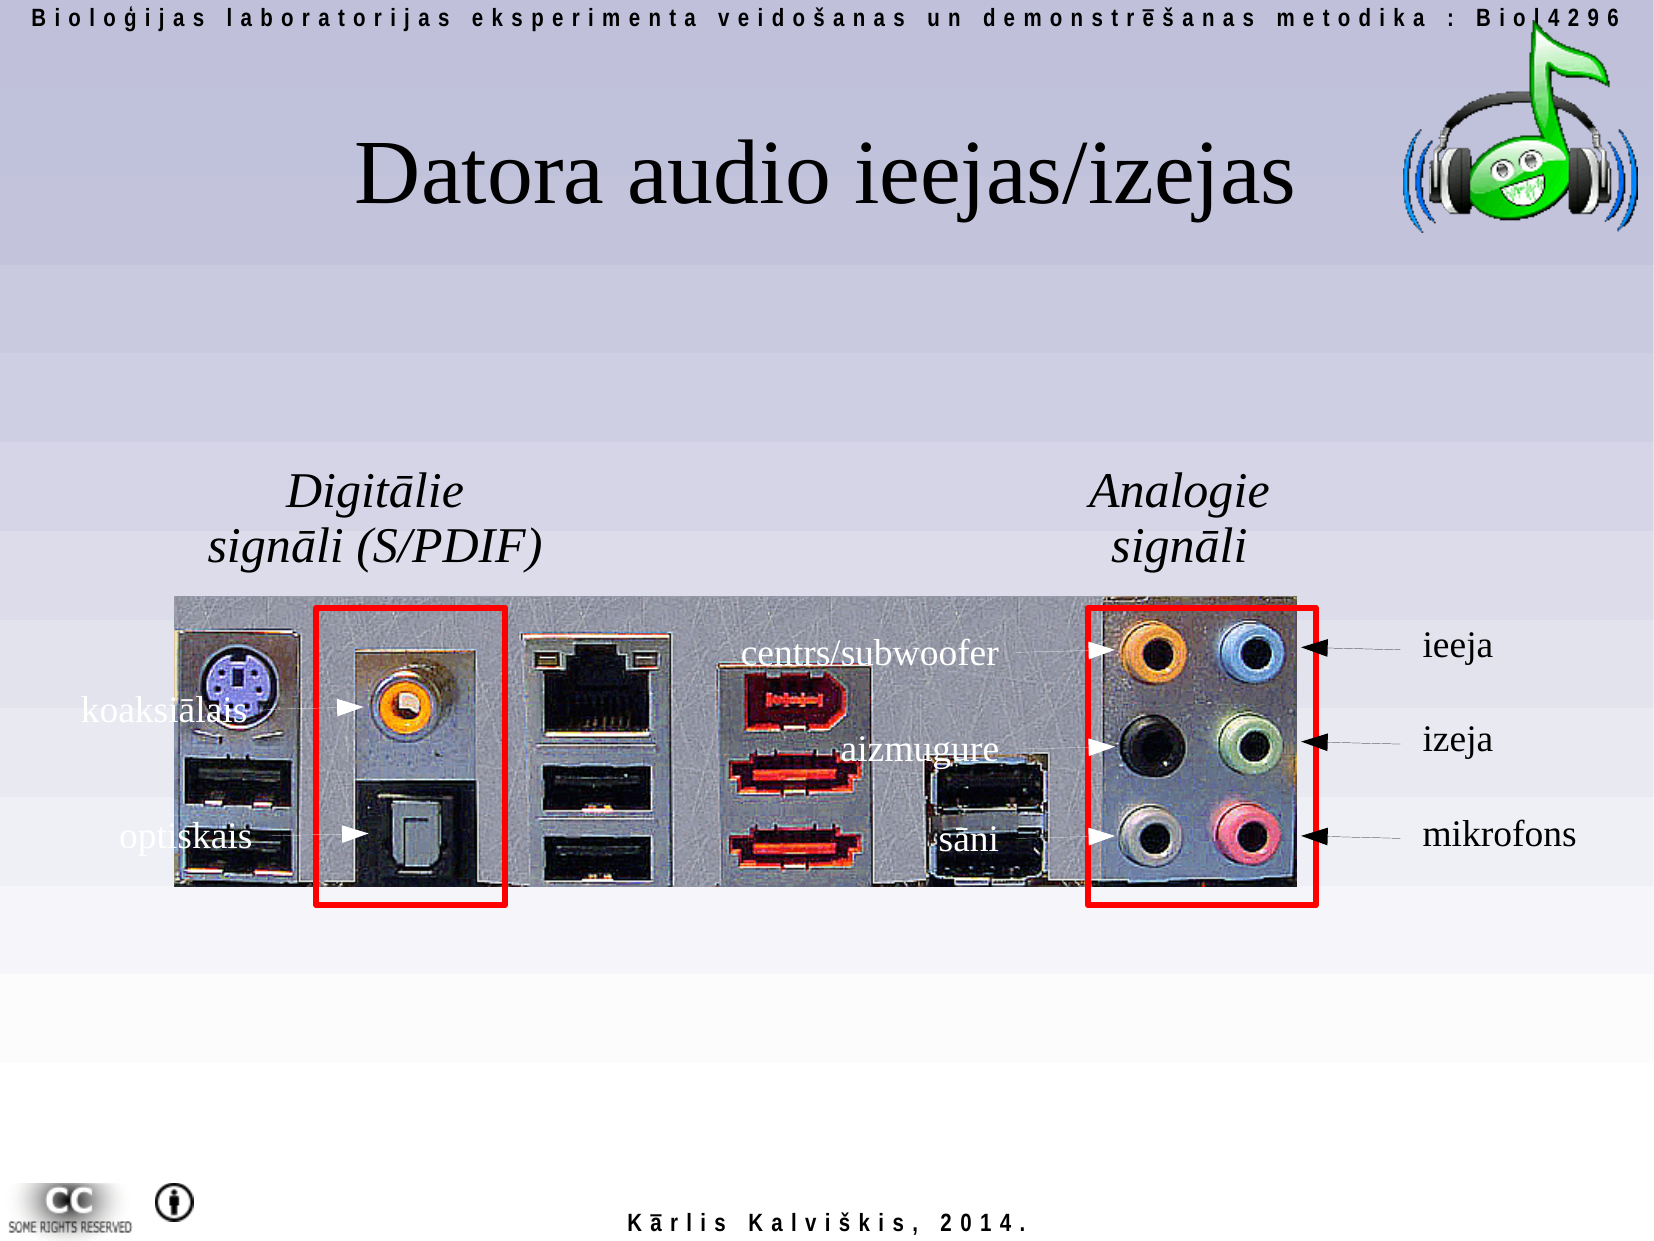

# Datora audio ieejas/izejas
Digitālie
signāli (S/PDIF)
Analogie
signāli
ieeja
centrs/subwoofer
koaksiālais
izeja
aizmugure
mikrofons
optiskais
sāni